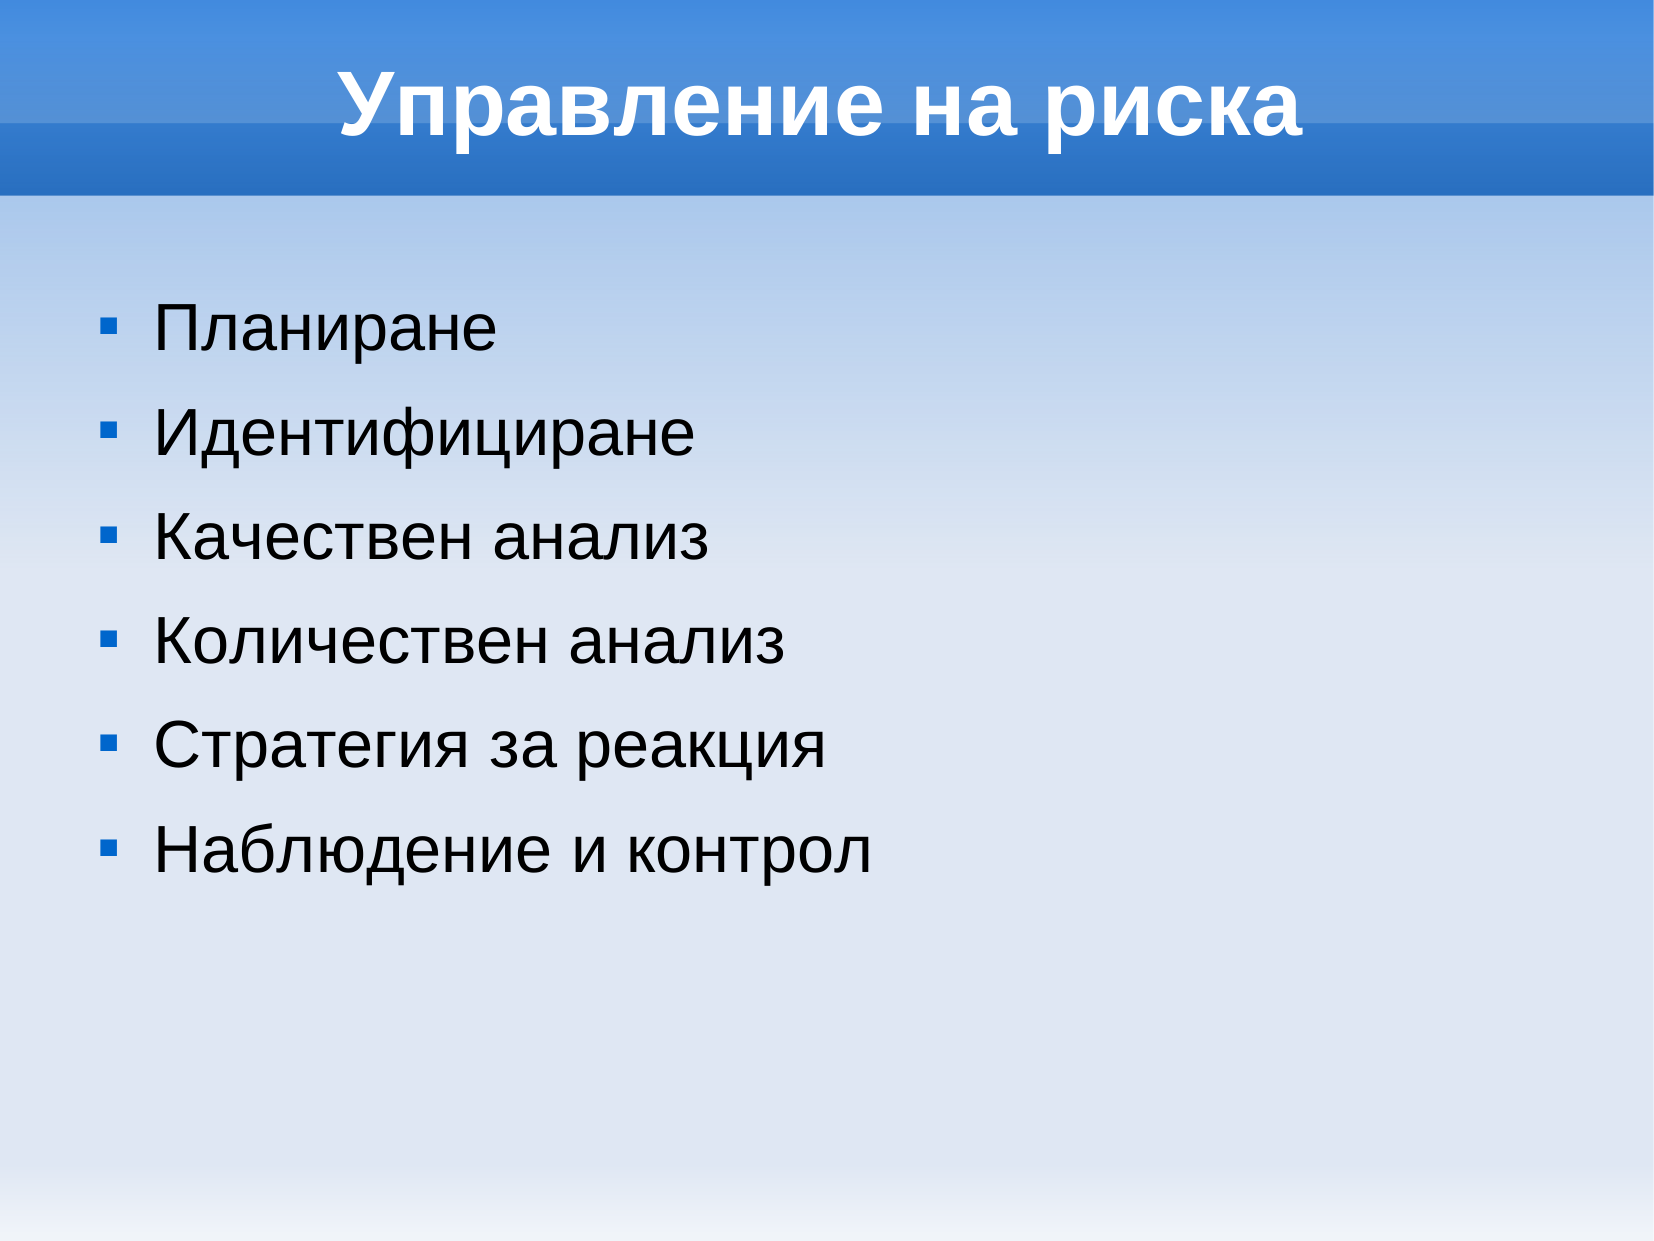

# Управление на риска
Планиране
Идентифициране
Качествен анализ
Количествен анализ
Стратегия за реакция
Наблюдение и контрол